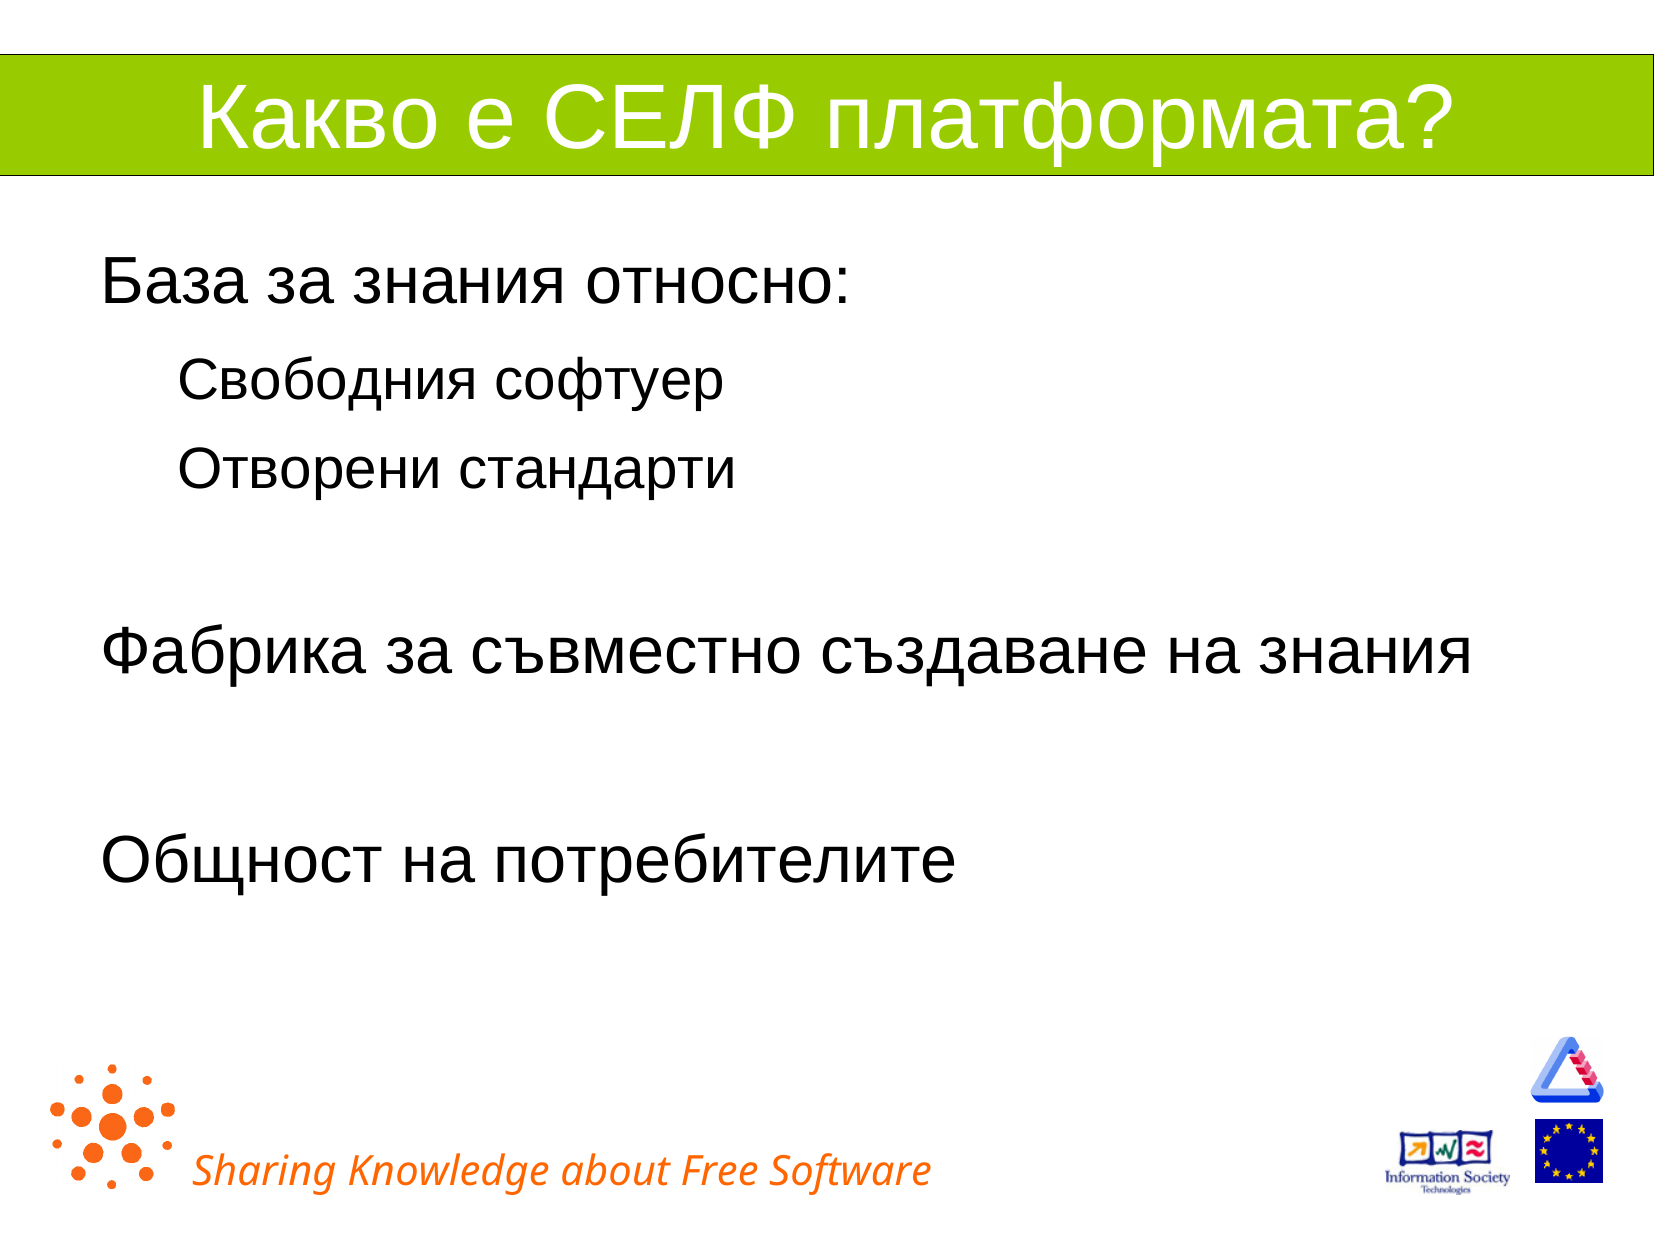

# Какво е СЕЛФ платформата?
База за знания относно:
Свободния софтуер
Отворени стандарти
Фабрика за съвместно създаване на знания
Общност на потребителите